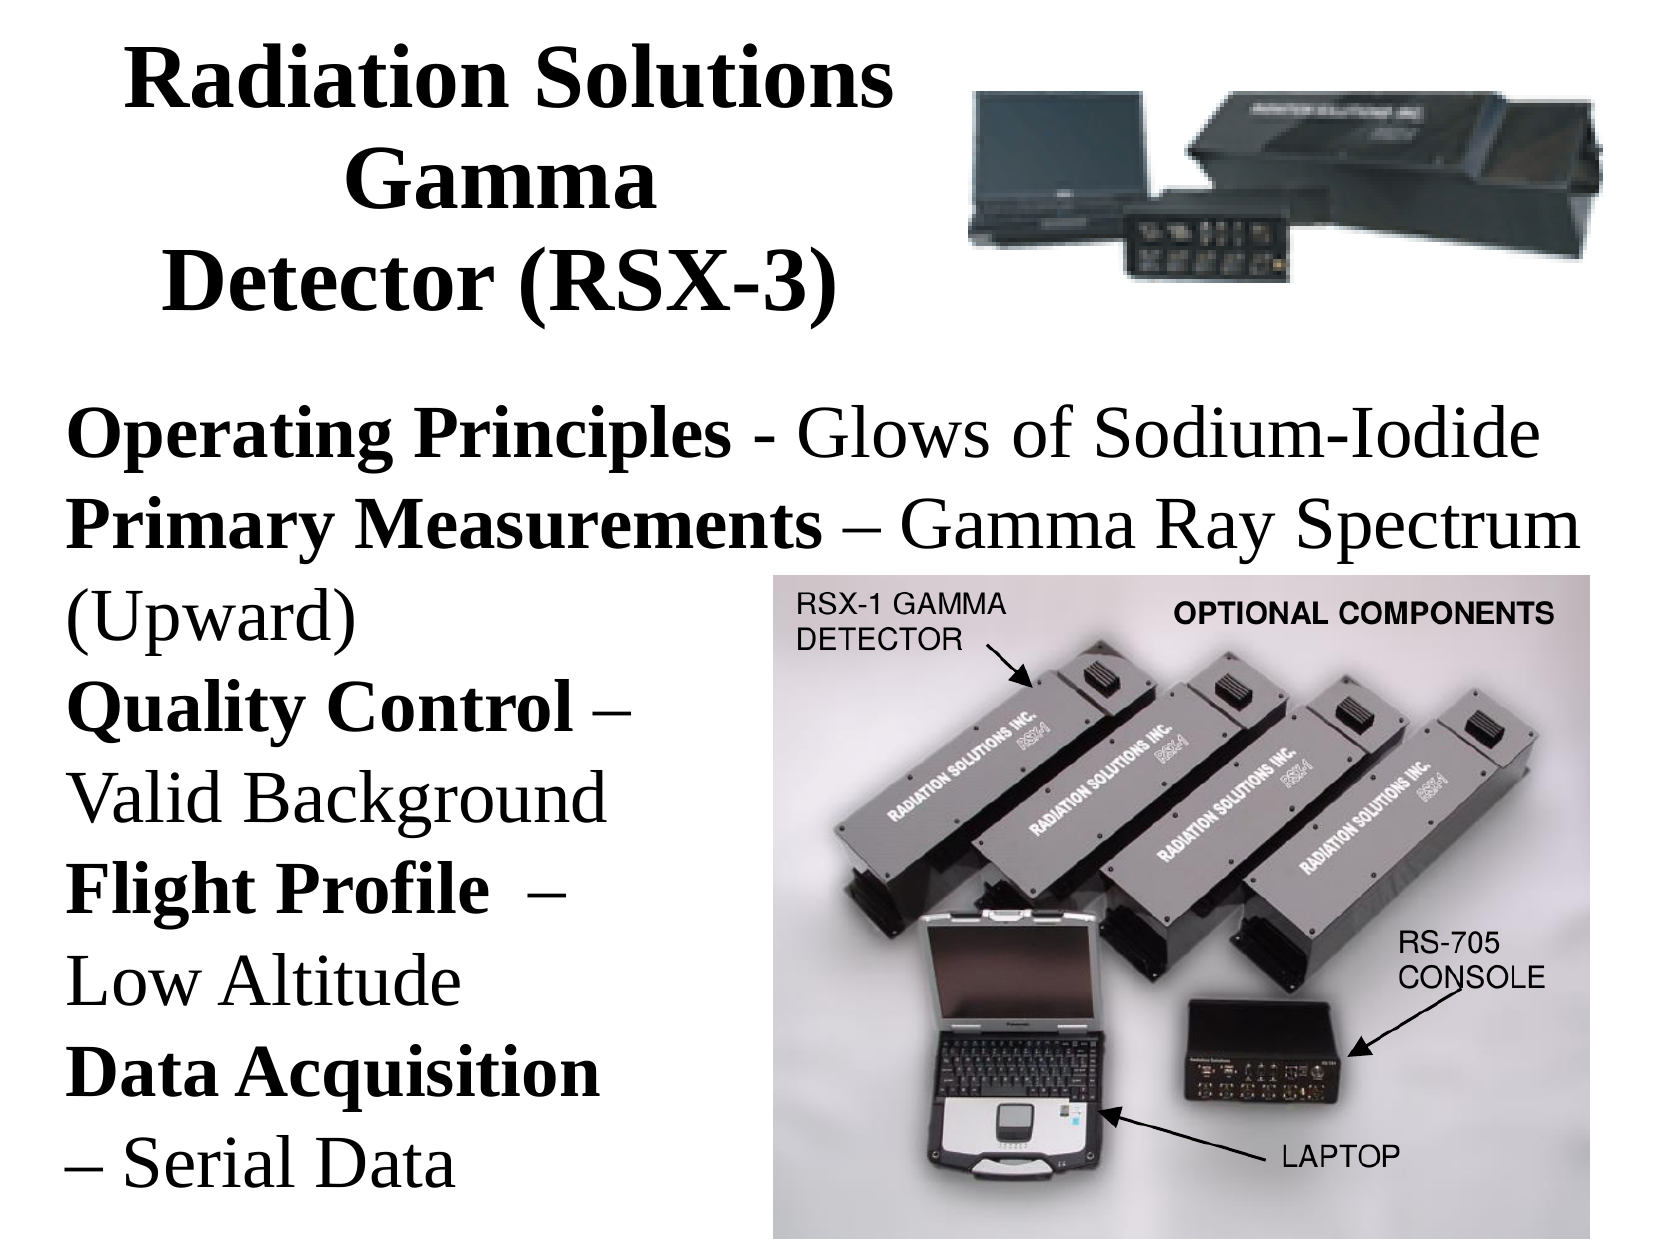

# Radiation Solutions Gamma Detector (RSX-3)
Operating Principles - Glows of Sodium-Iodide
Primary Measurements – Gamma Ray Spectrum (Upward)
Quality Control –
Valid Background
Flight Profile –
Low Altitude
Data Acquisition
– Serial Data